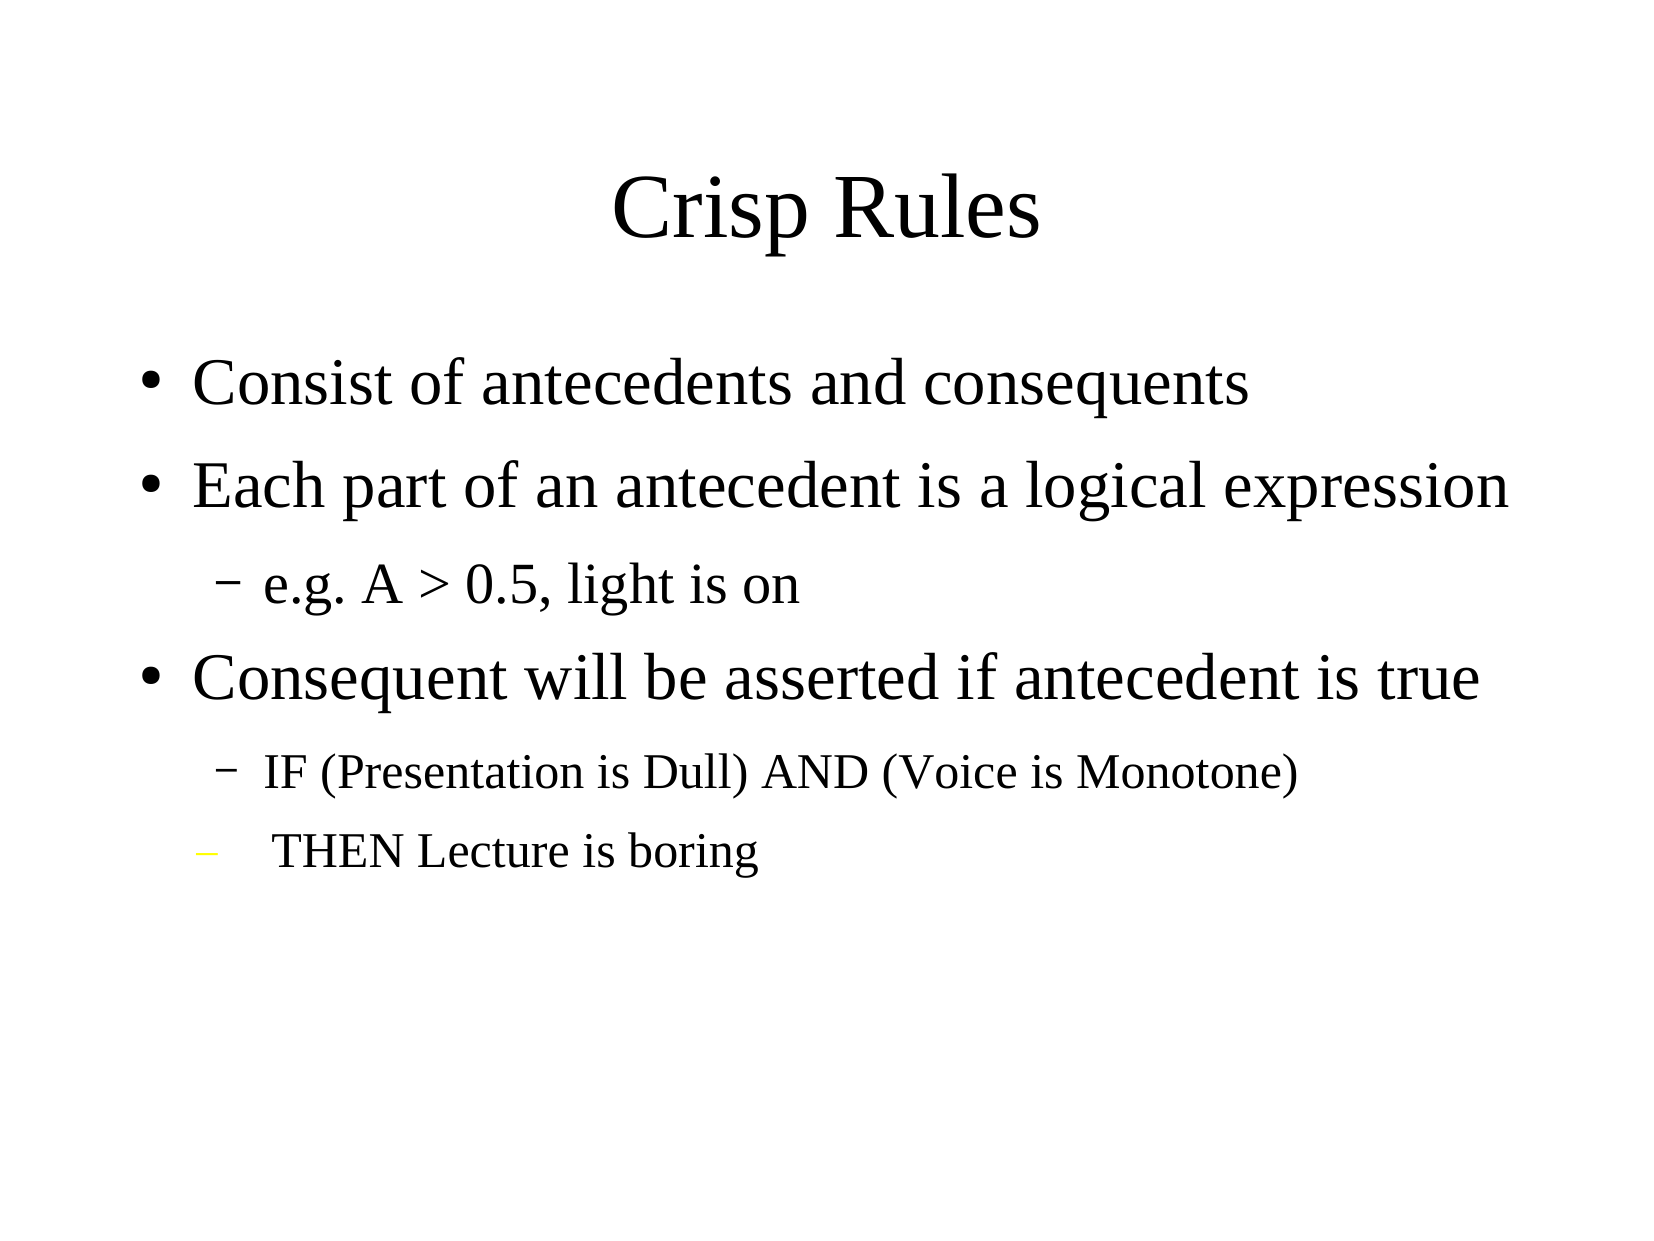

# Crisp Rules
Consist of antecedents and consequents
Each part of an antecedent is a logical expression
e.g. A > 0.5, light is on
Consequent will be asserted if antecedent is true
IF (Presentation is Dull) AND (Voice is Monotone)
 	THEN Lecture is boring